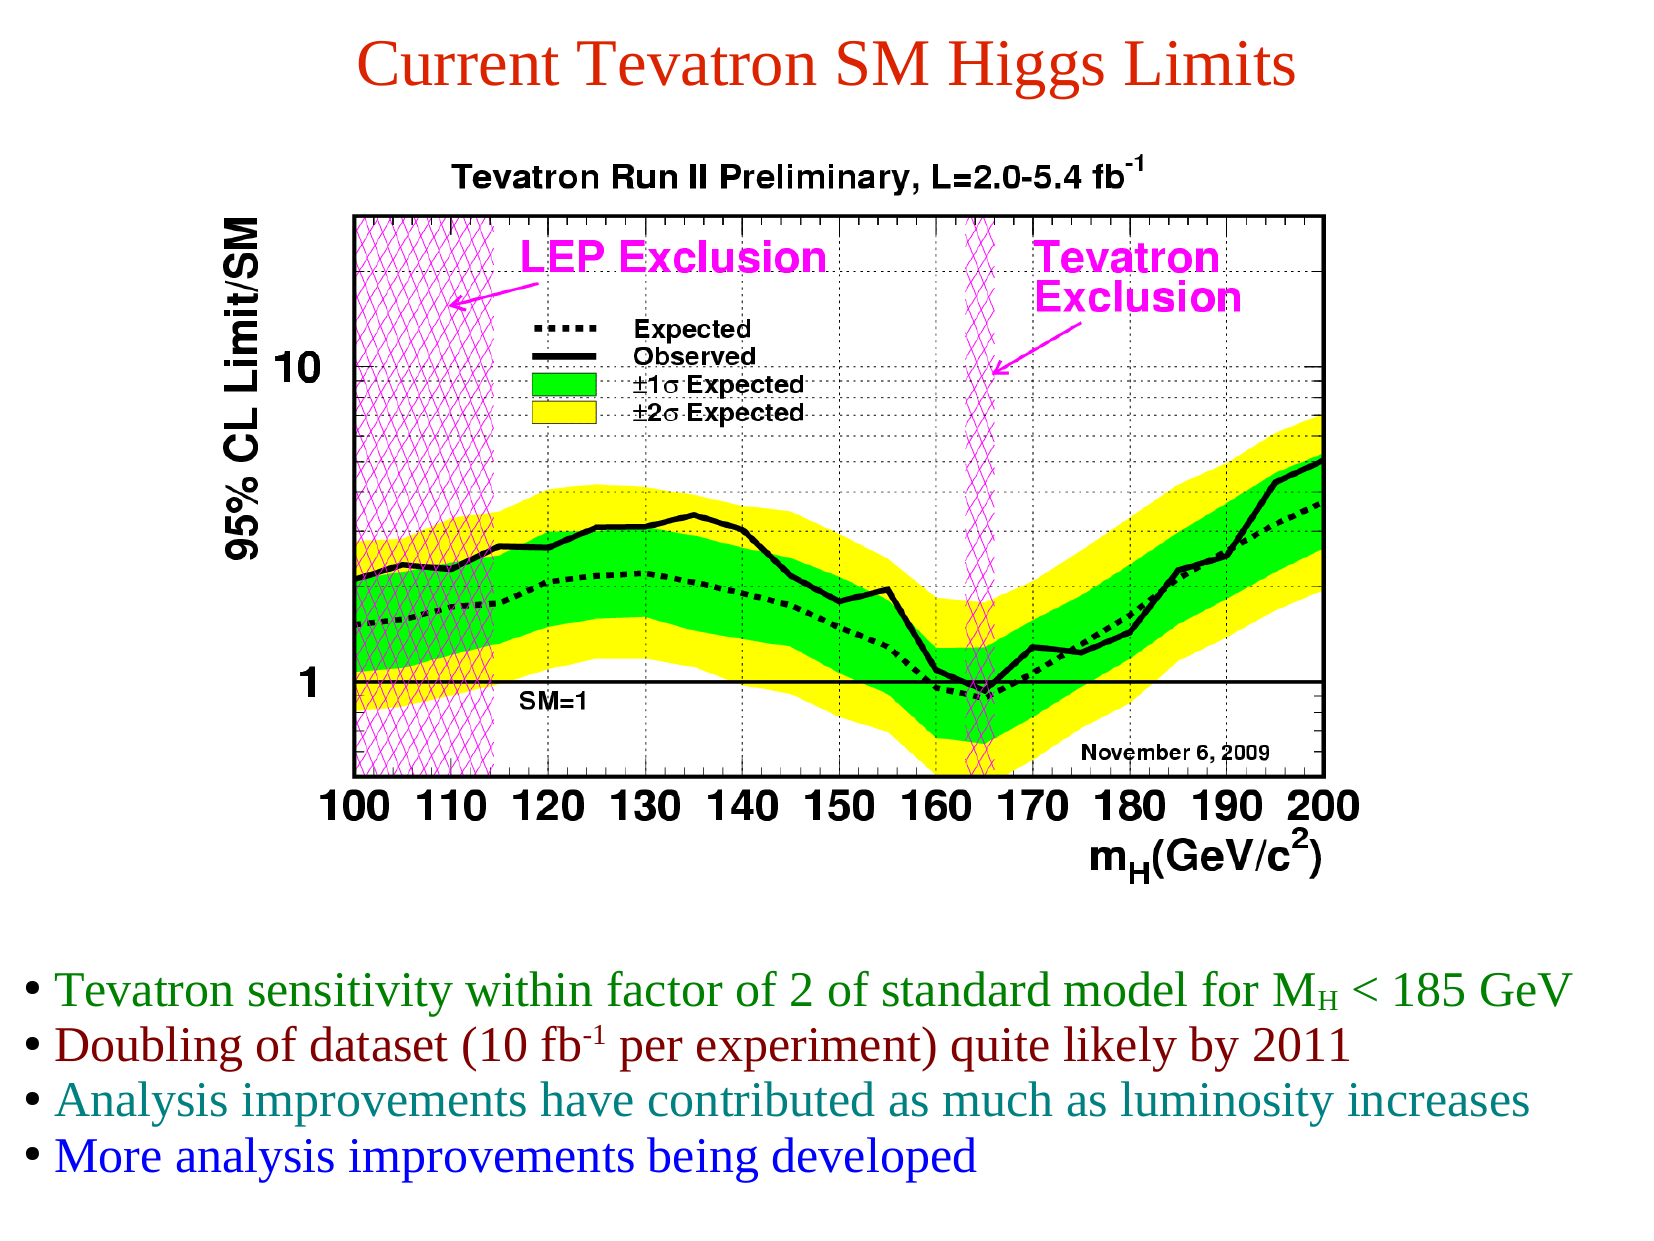

# Current Tevatron SM Higgs Limits
 Tevatron sensitivity within factor of 2 of standard model for MH < 185 GeV
 Doubling of dataset (10 fb-1 per experiment) quite likely by 2011
 Analysis improvements have contributed as much as luminosity increases
 More analysis improvements being developed